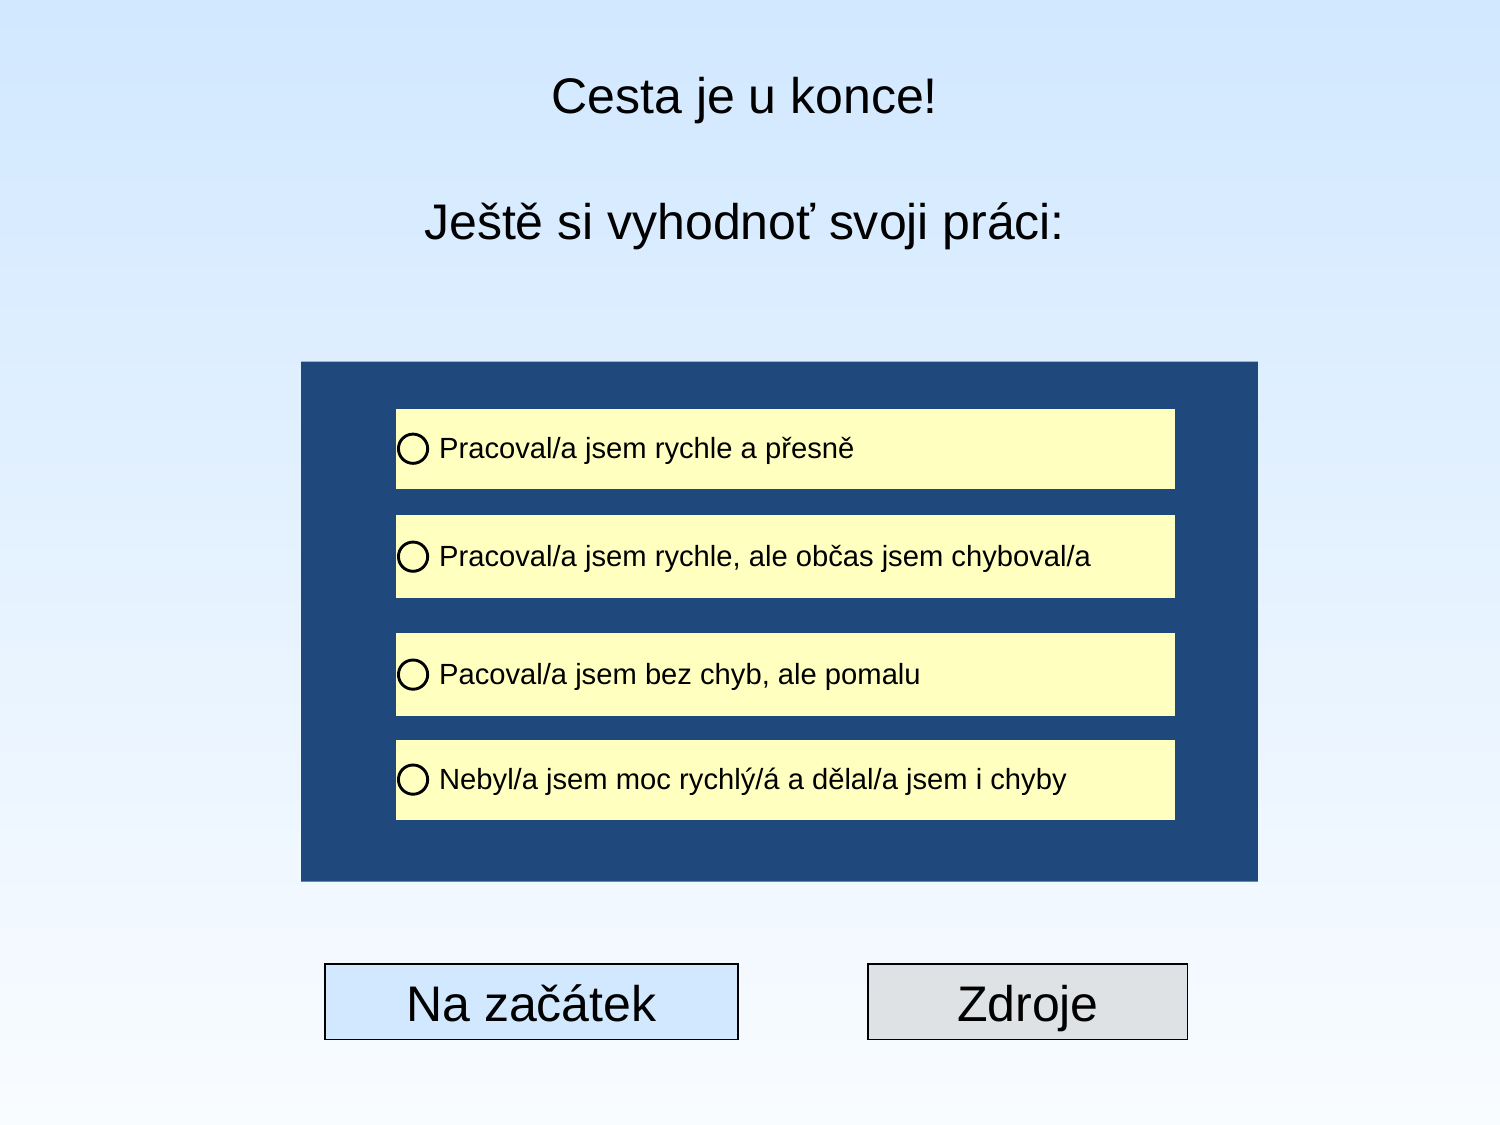

# Cesta je u konce!
Ještě si vyhodnoť svoji práci:
Na začátek
Zdroje